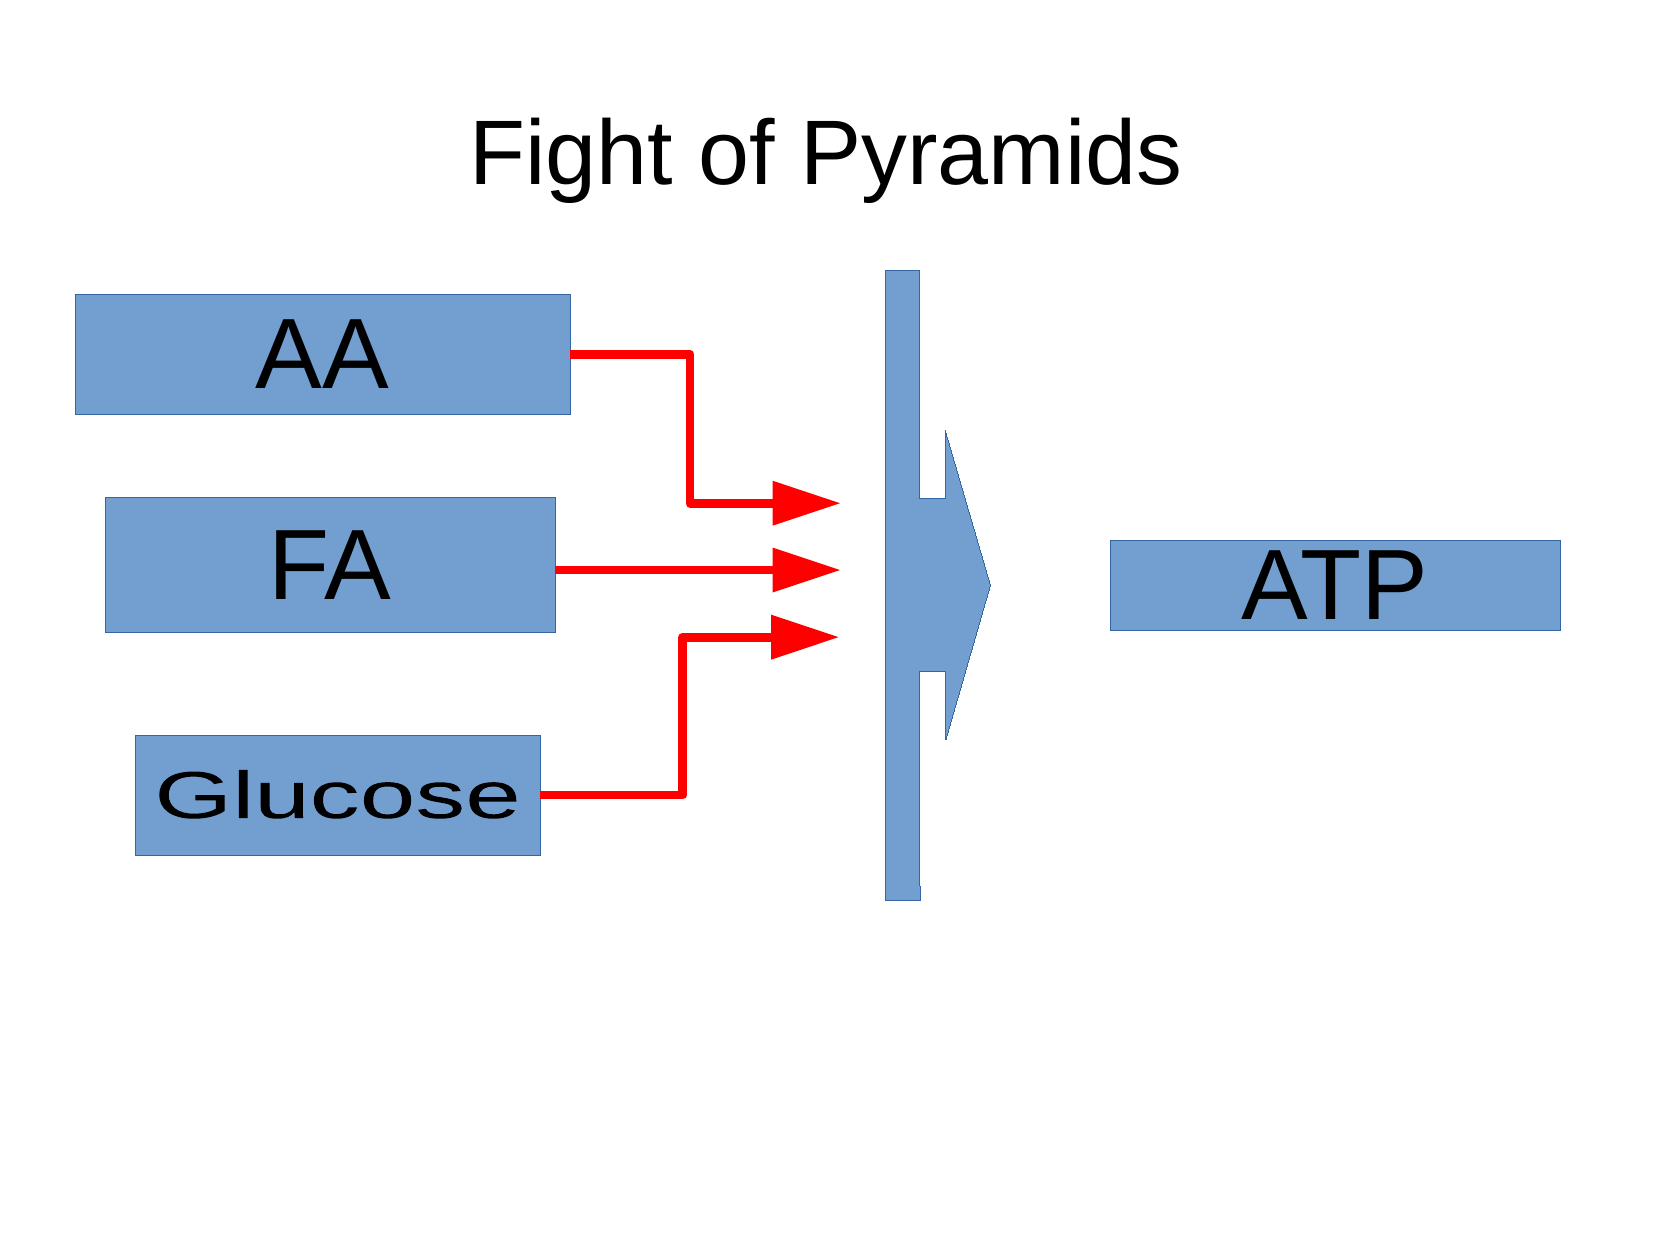

# Fight of Pyramids
AA
FA
ATP